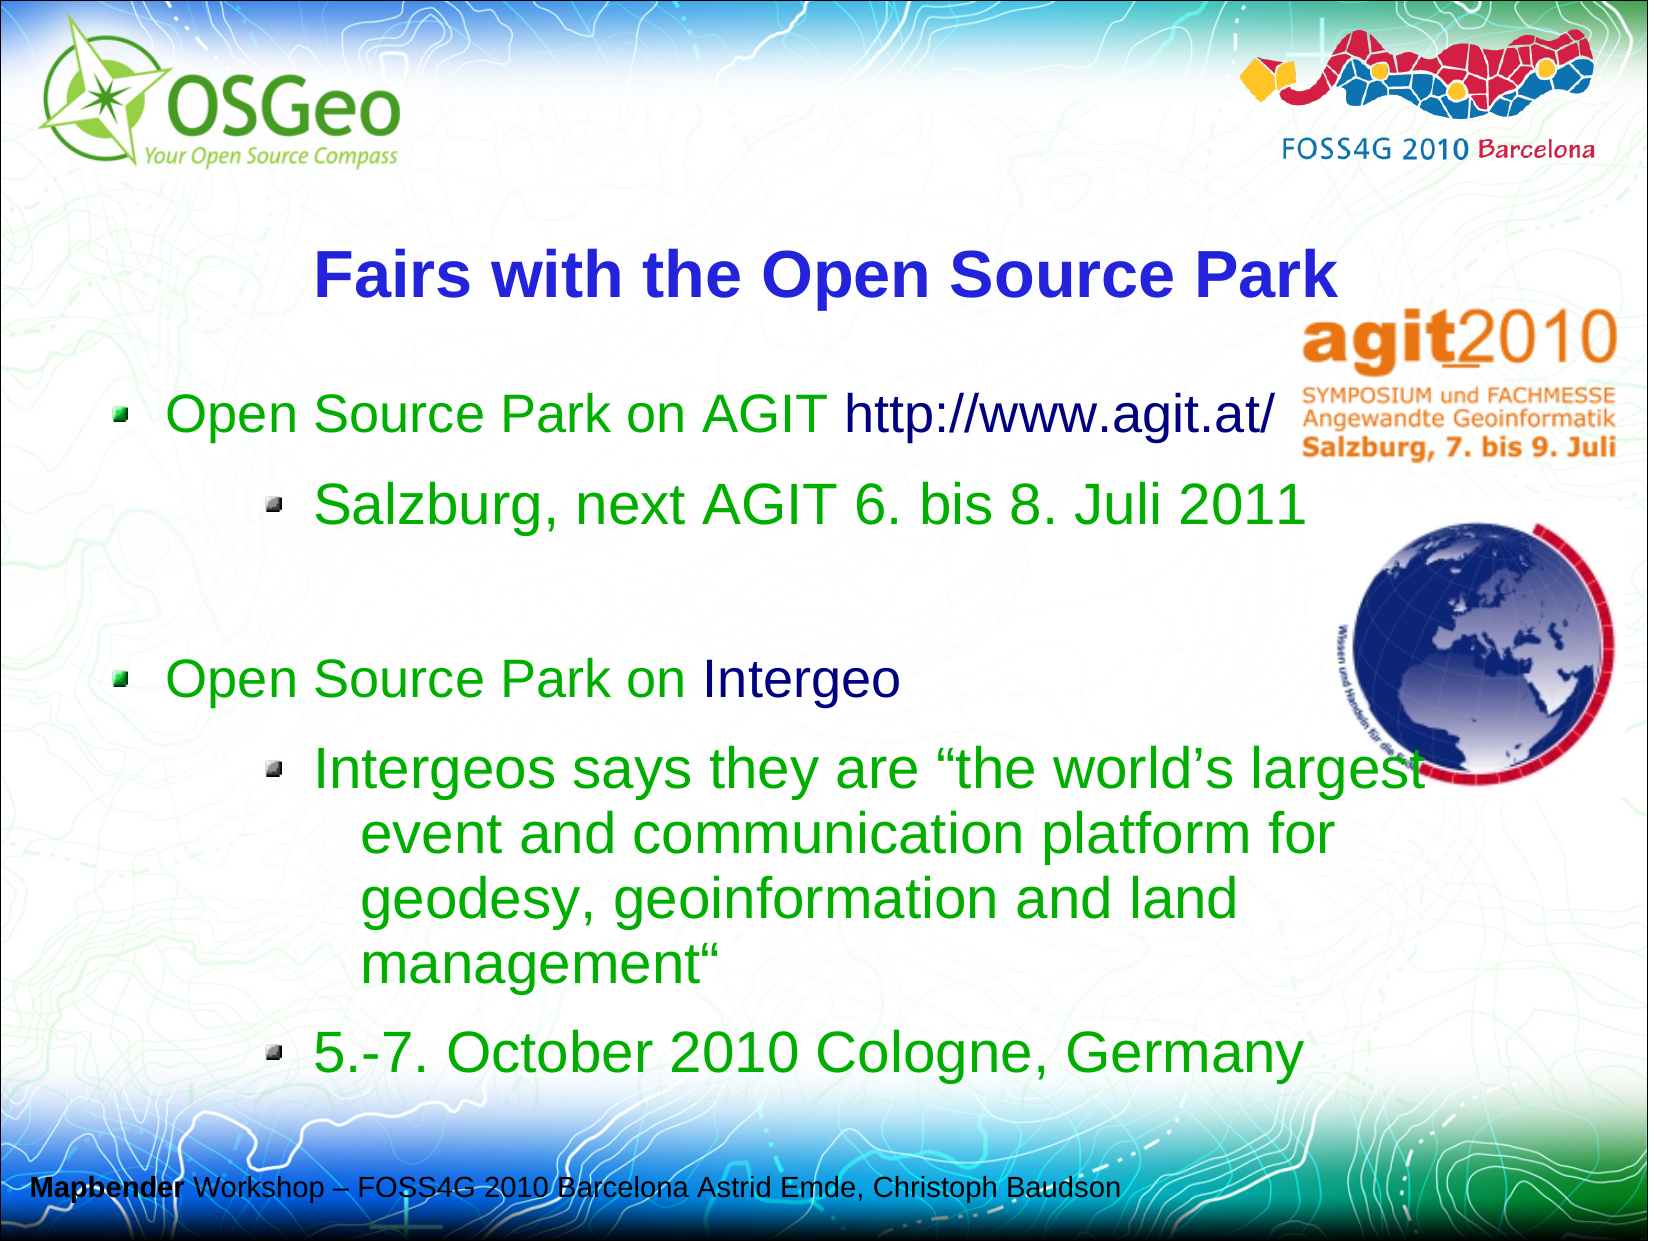

# Fairs with the Open Source Park
Open Source Park on AGIT http://www.agit.at/
Salzburg, next AGIT 6. bis 8. Juli 2011
Open Source Park on Intergeo
Intergeos says they are “the world’s largest event and communication platform for geodesy, geoinformation and land management“
5.-7. October 2010 Cologne, Germany